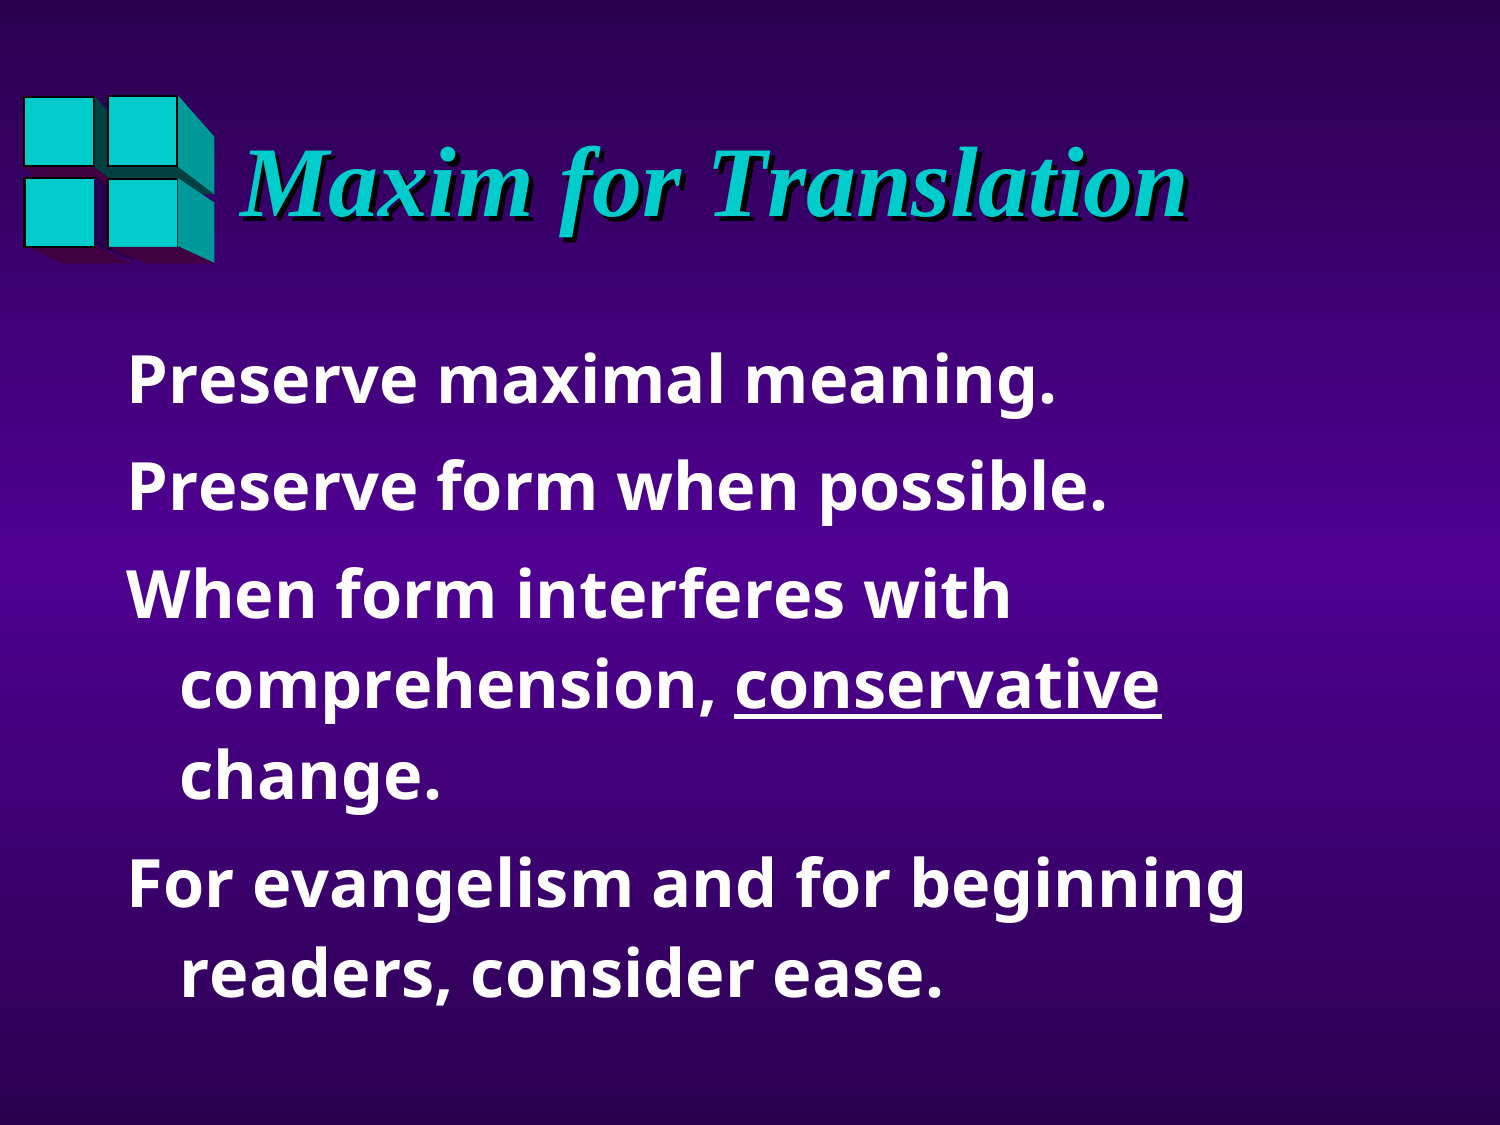

# Maxim for Translation
Preserve maximal meaning.
Preserve form when possible.
When form interferes with comprehension, conservative change.
For evangelism and for beginning readers, consider ease.